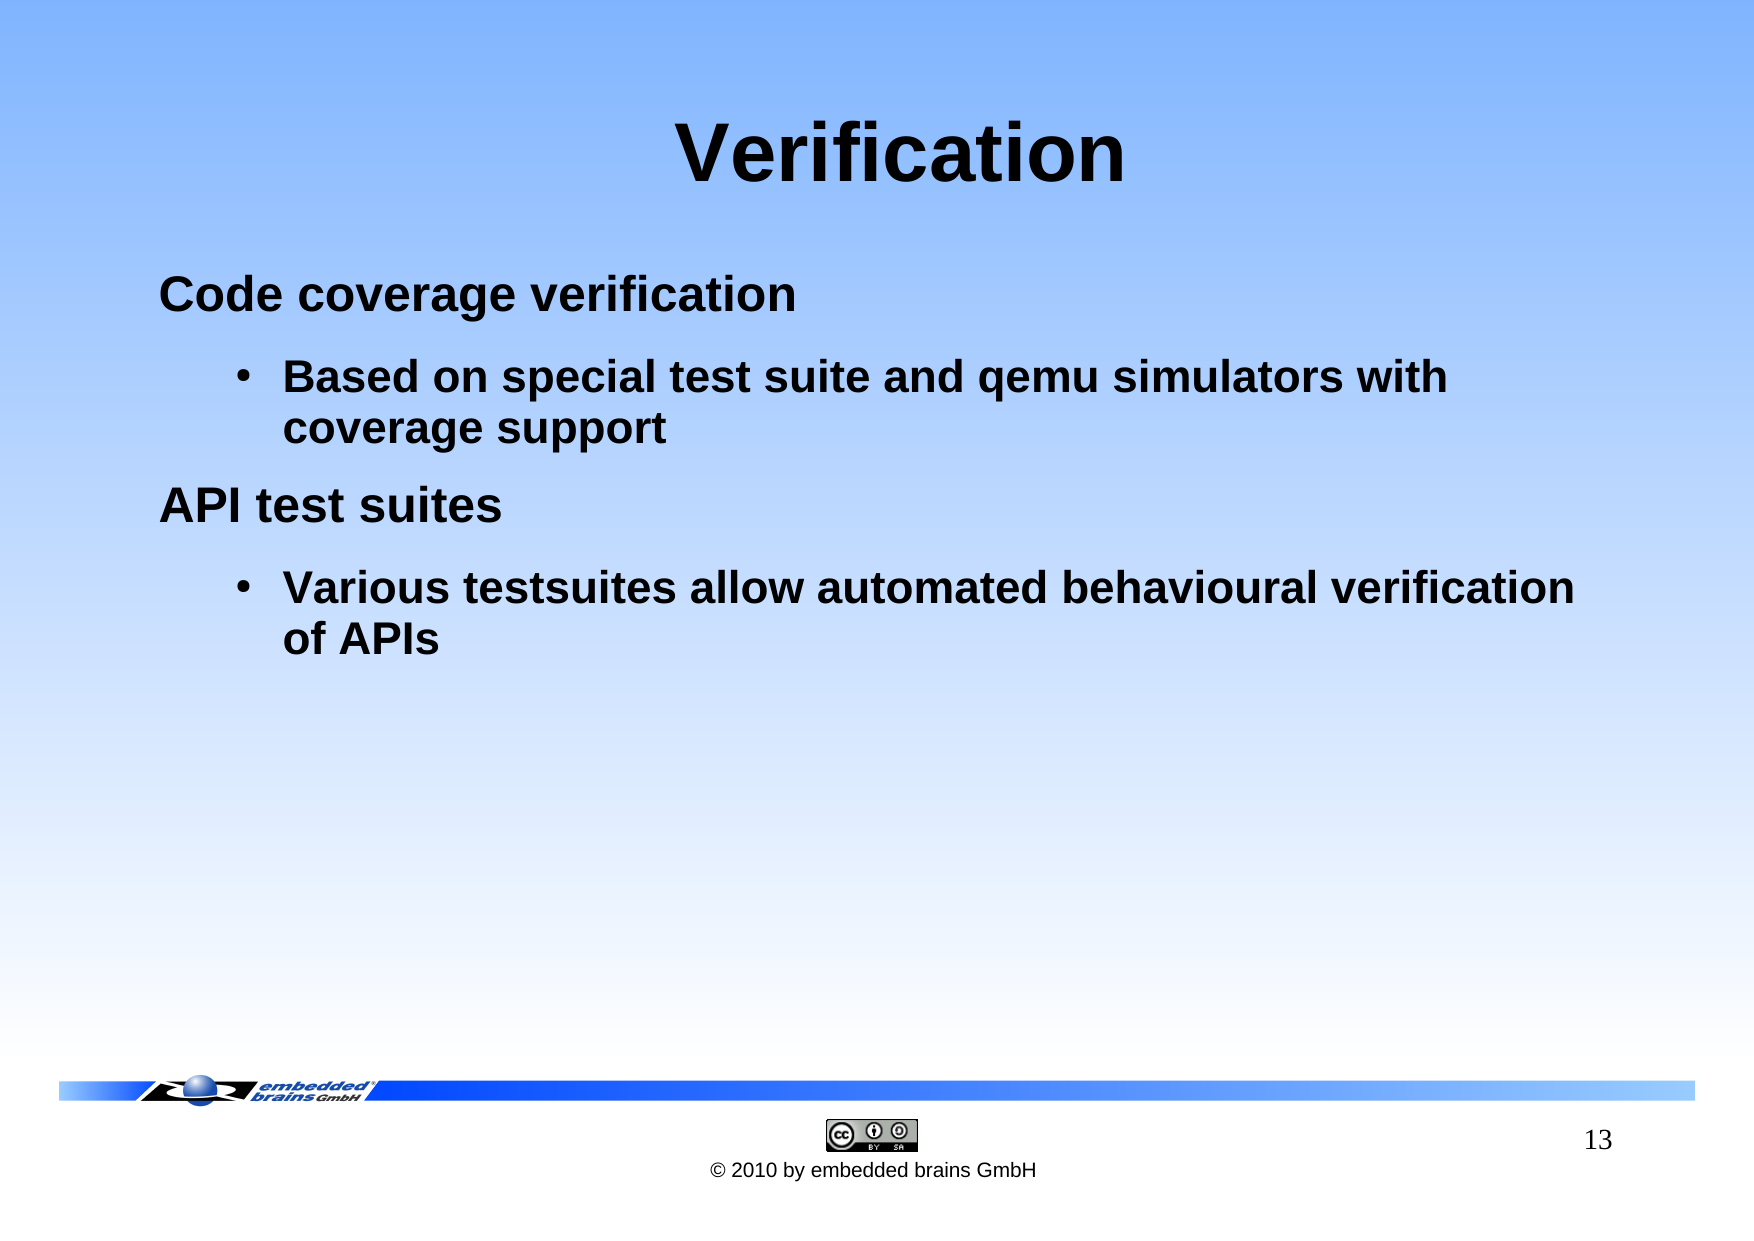

# Verification
Code coverage verification
Based on special test suite and qemu simulators with coverage support
API test suites
Various testsuites allow automated behavioural verification of APIs
13